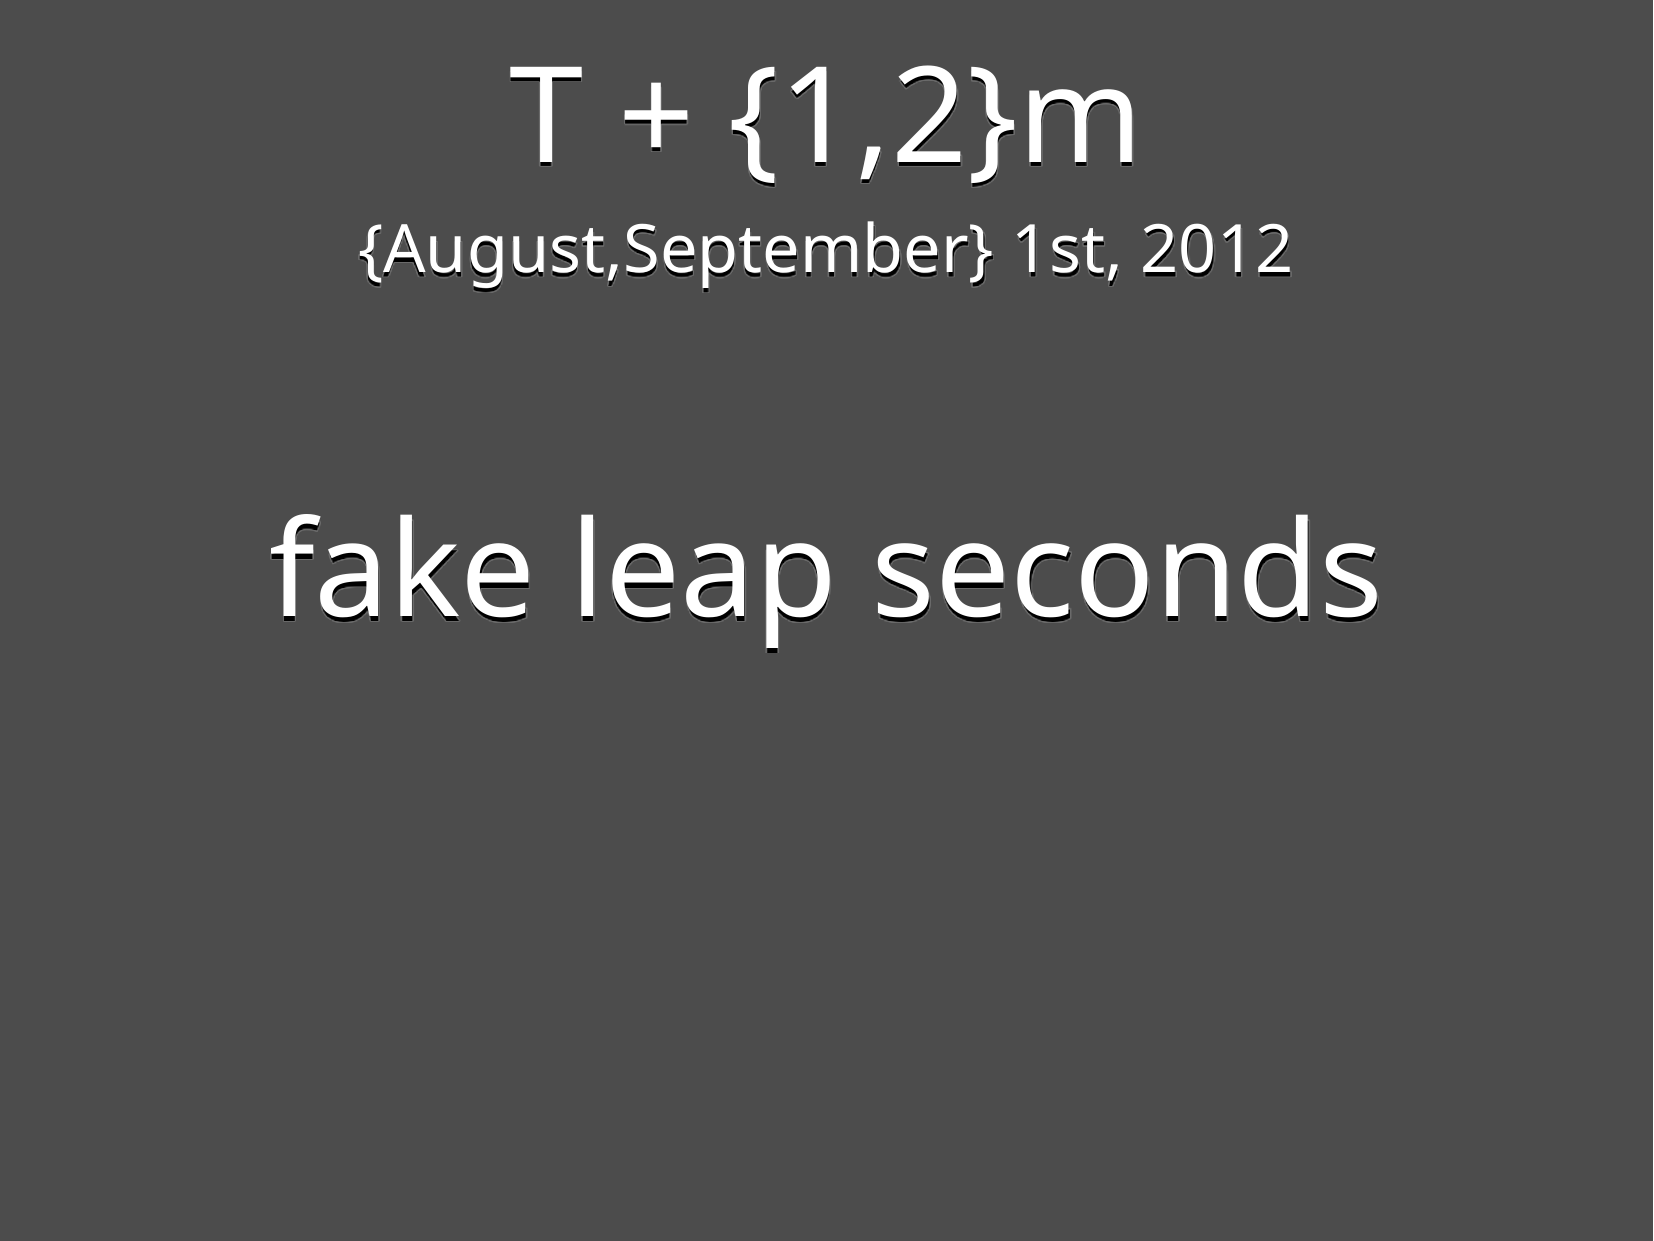

# T + {1,2}m {August,September} 1st, 2012 fake leap seconds